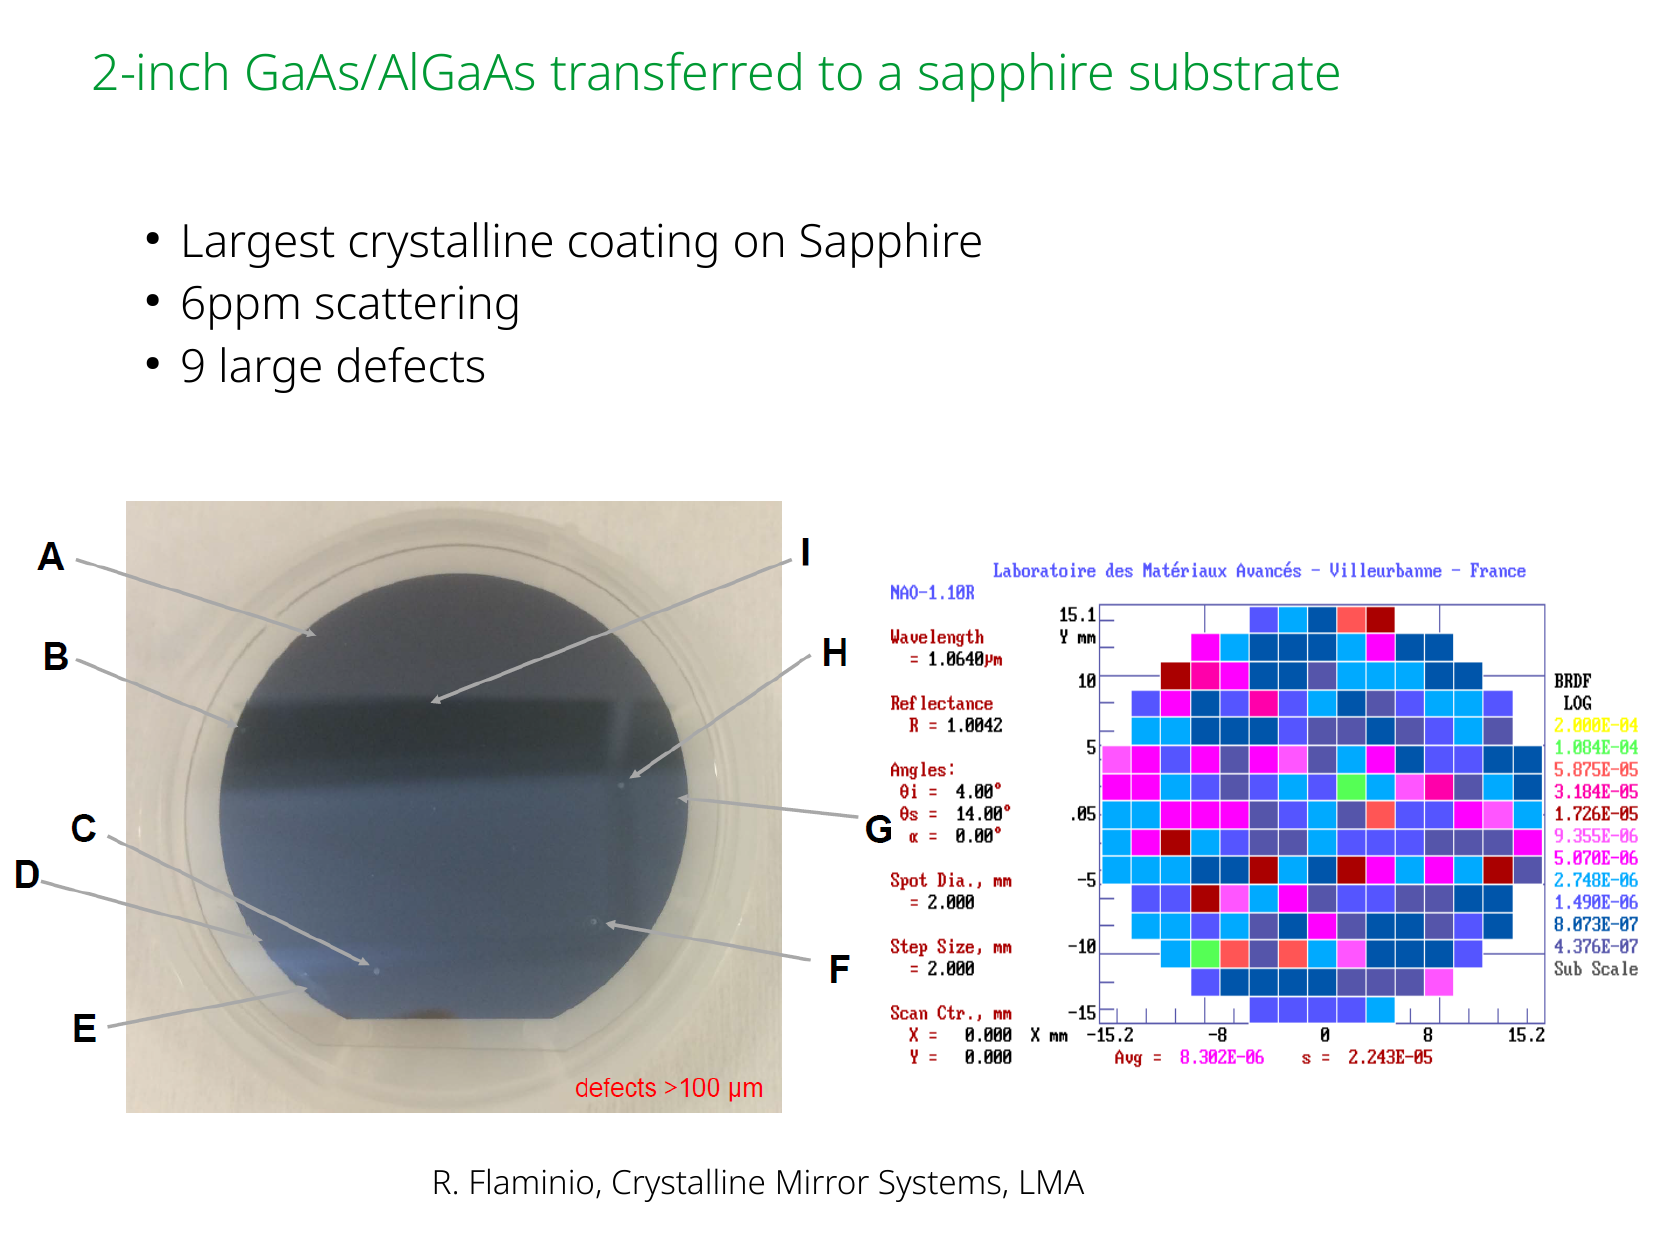

2-inch GaAs/AlGaAs transferred to a sapphire substrate
Largest crystalline coating on Sapphire
6ppm scattering
9 large defects
R. Flaminio, Crystalline Mirror Systems, LMA